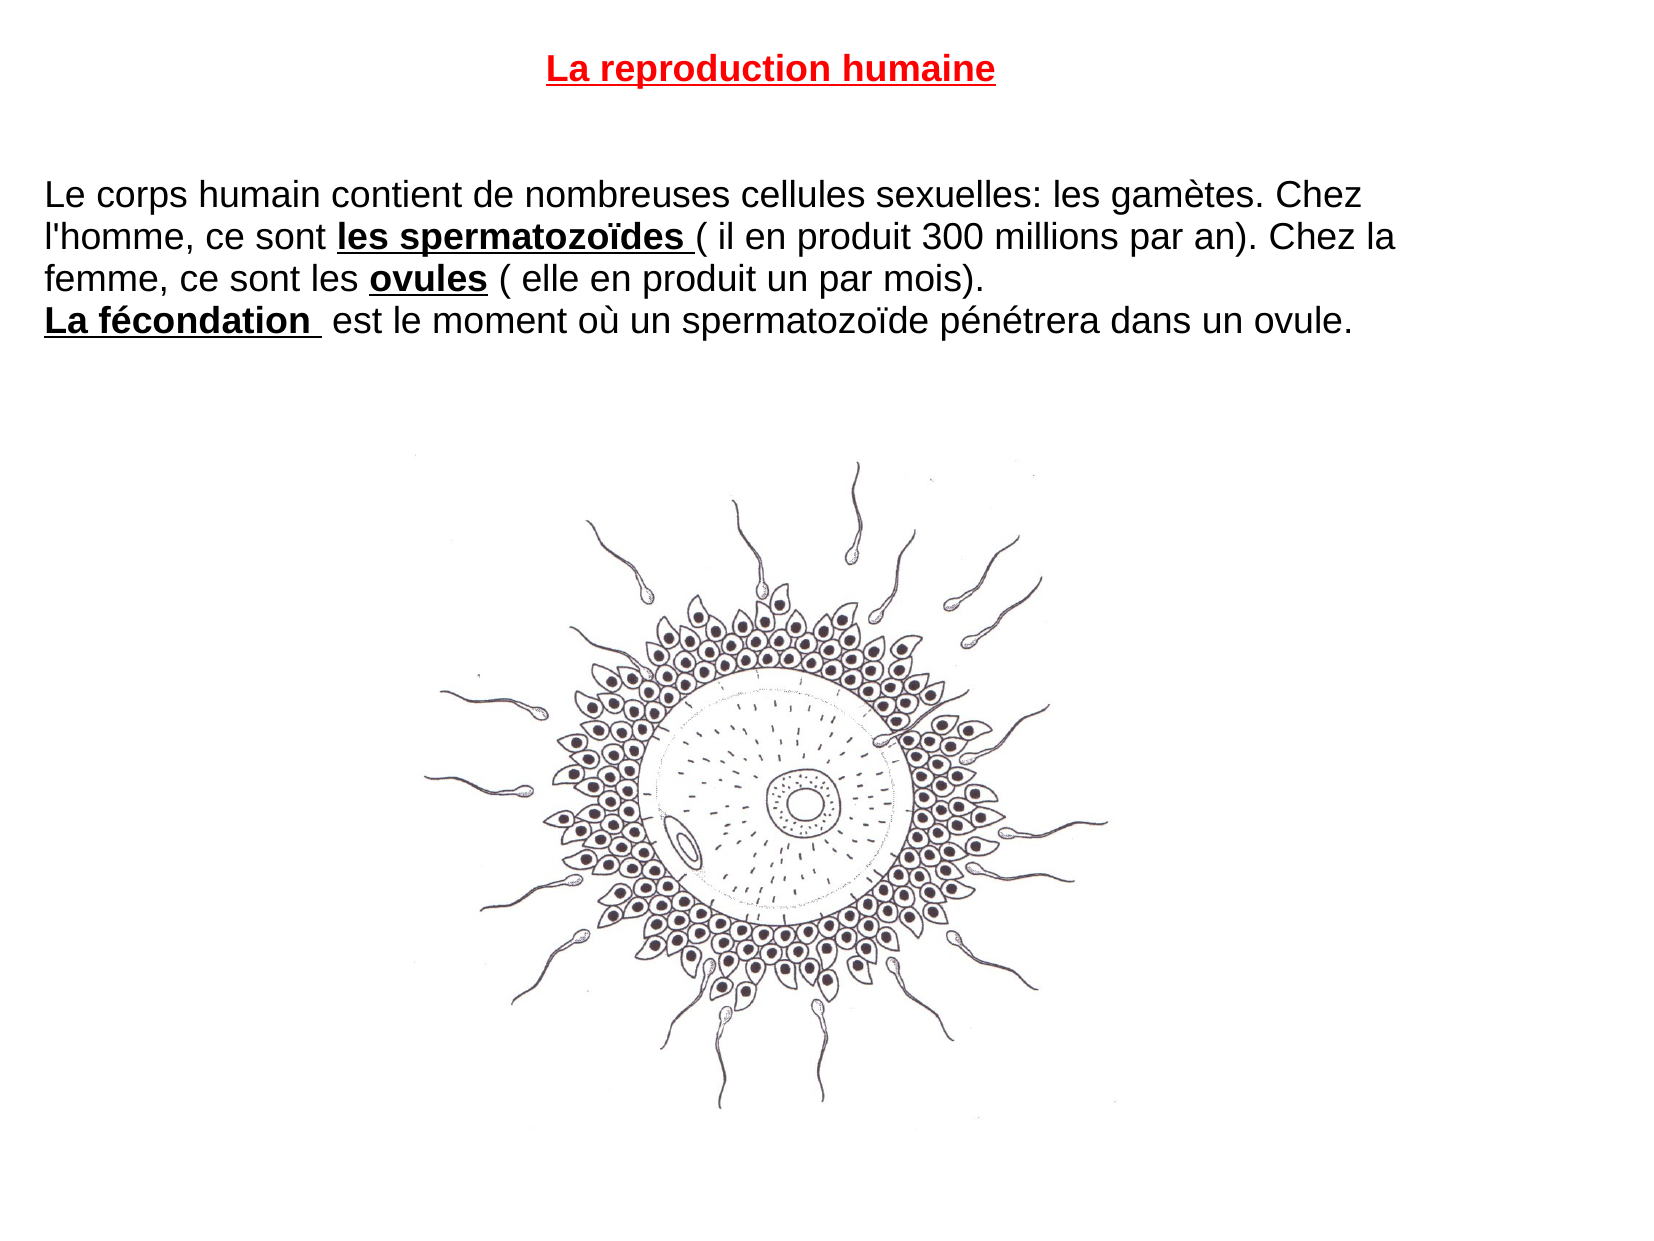

La reproduction humaine
Le corps humain contient de nombreuses cellules sexuelles: les gamètes. Chez l'homme, ce sont les spermatozoïdes ( il en produit 300 millions par an). Chez la femme, ce sont les ovules ( elle en produit un par mois).
La fécondation est le moment où un spermatozoïde pénétrera dans un ovule.